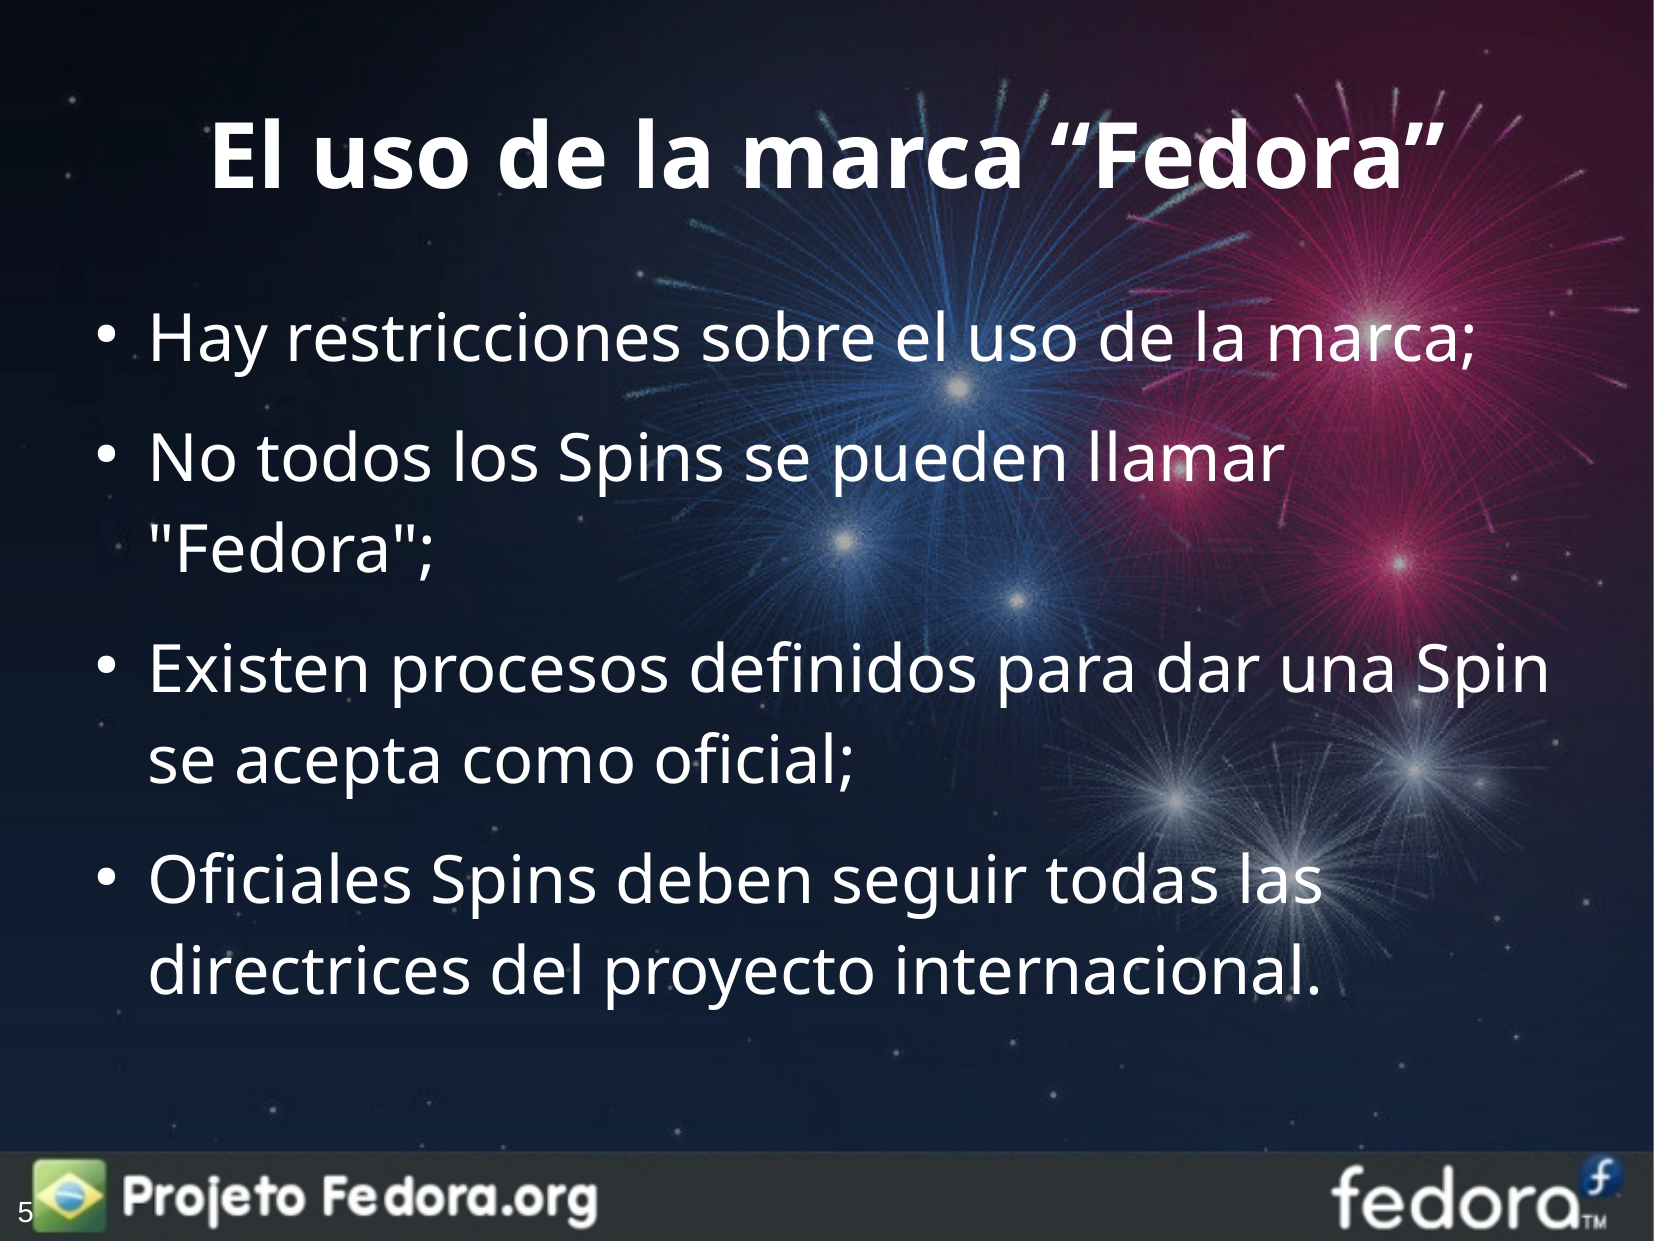

# El uso de la marca “Fedora”
Hay restricciones sobre el uso de la marca;
No todos los Spins se pueden llamar "Fedora";
Existen procesos definidos para dar una Spin se acepta como oficial;
Oficiales Spins deben seguir todas las directrices del proyecto internacional.
5